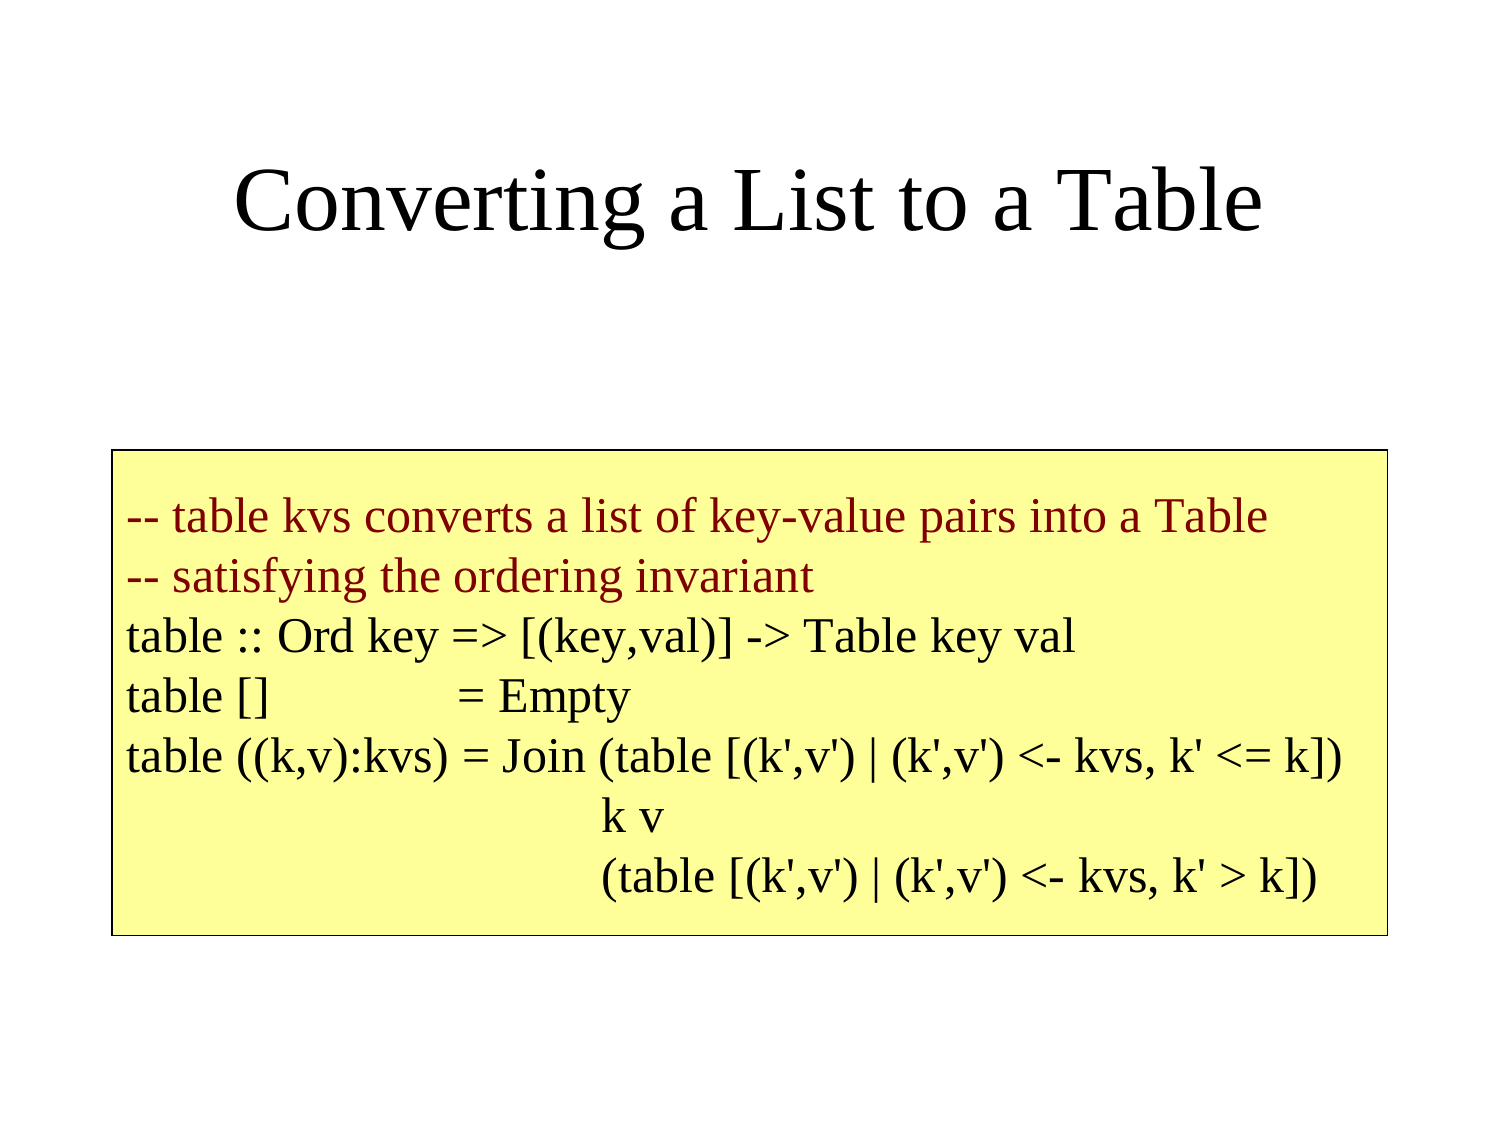

# Converting a List to a Table
-- table kvs converts a list of key-value pairs into a Table
-- satisfying the ordering invariant
table :: Ord key => [(key,val)] -> Table key val
table [] = Empty
table ((k,v):kvs) = Join (table [(k',v') | (k',v') <- kvs, k' <= k])
 k v
 (table [(k',v') | (k',v') <- kvs, k' > k])